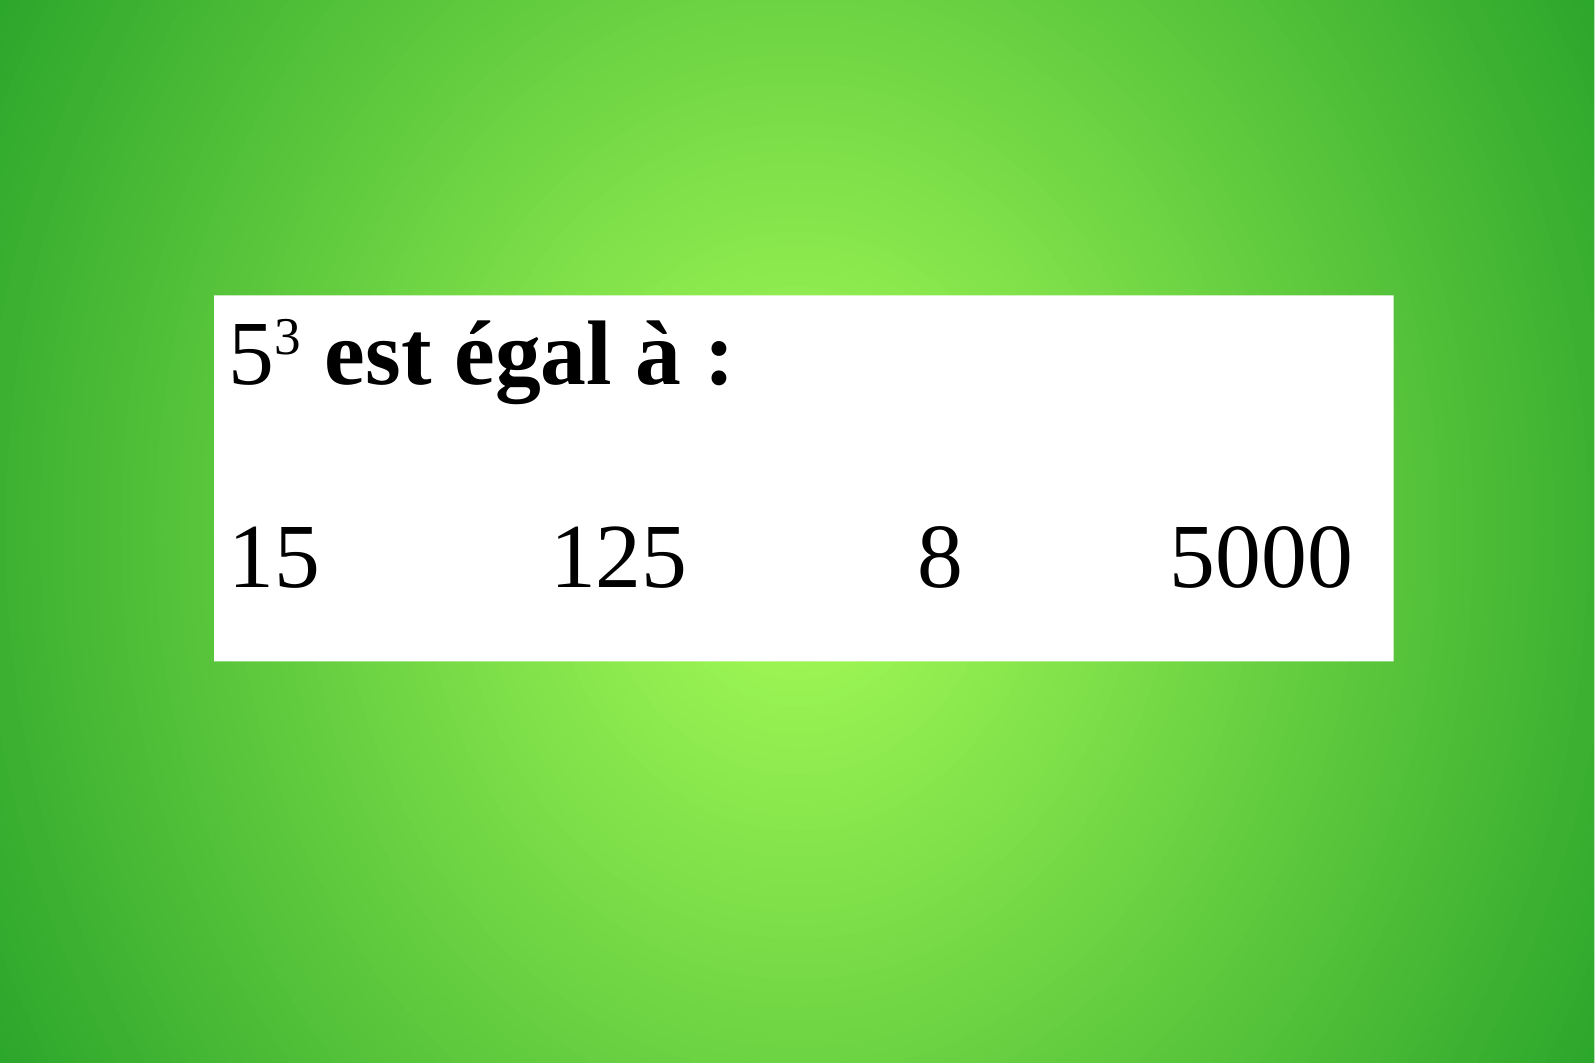

53 est égal à :
15 125 8 5000